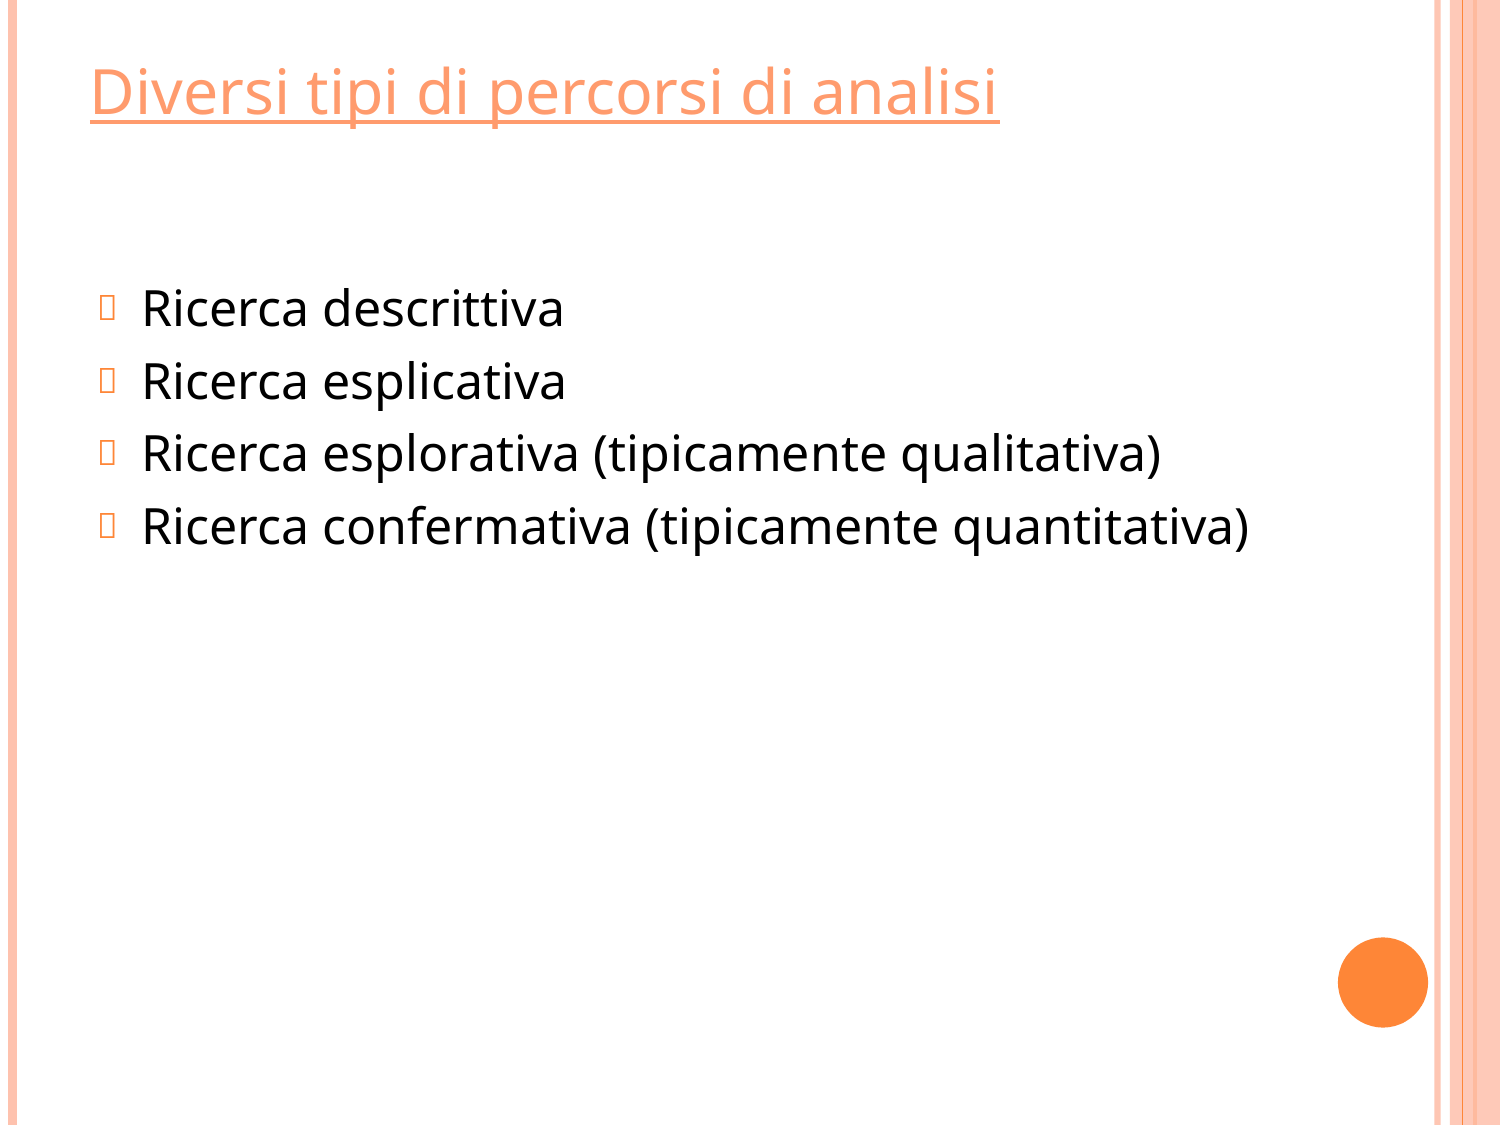

# Diversi tipi di percorsi di analisi
Ricerca descrittiva
Ricerca esplicativa
Ricerca esplorativa (tipicamente qualitativa)
Ricerca confermativa (tipicamente quantitativa)